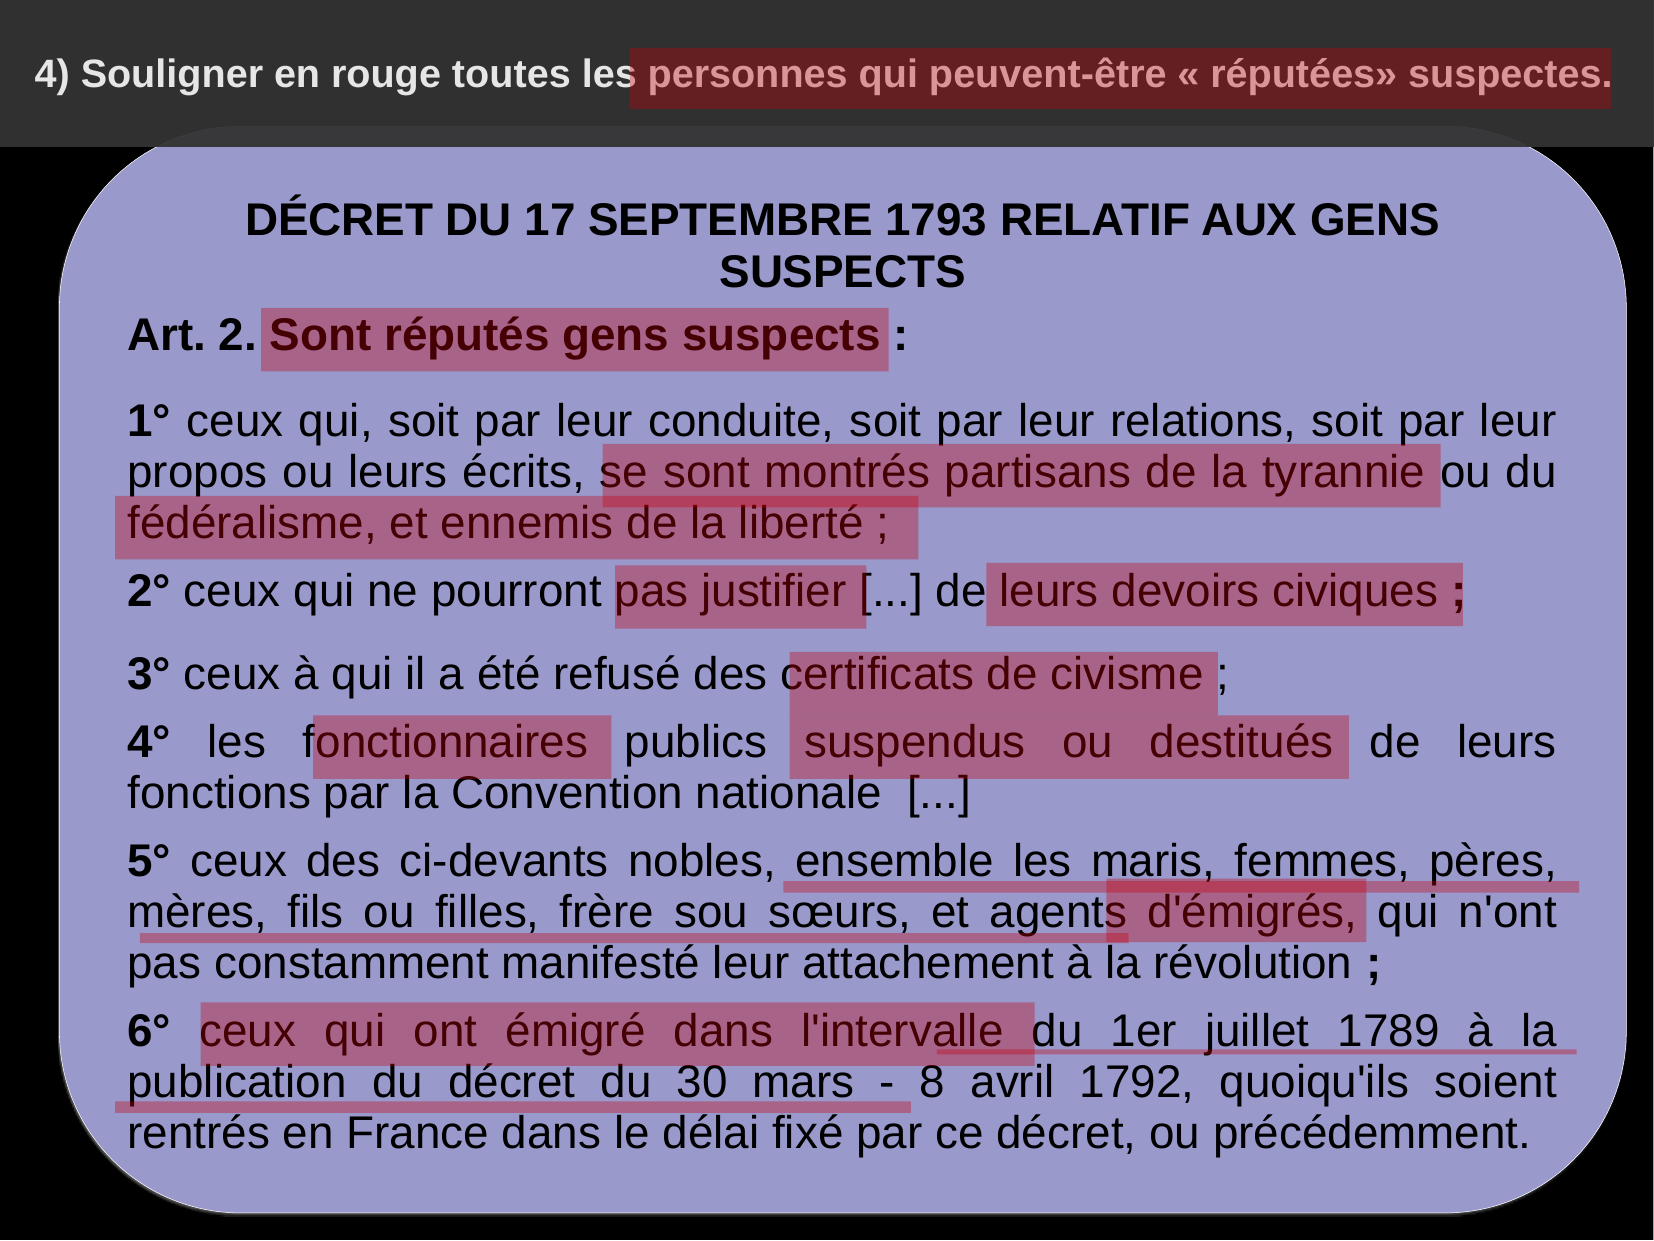

4) Souligner en rouge toutes les personnes qui peuvent-être « réputées» suspectes.
DÉCRET DU 17 SEPTEMBRE 1793 RELATIF AUX GENS SUSPECTS
Art. 2. Sont réputés gens suspects :
1° ceux qui, soit par leur conduite, soit par leur relations, soit par leur propos ou leurs écrits, se sont montrés partisans de la tyrannie ou du fédéralisme, et ennemis de la liberté ;
2° ceux qui ne pourront pas justifier [...] de leurs devoirs civiques ;
3° ceux à qui il a été refusé des certificats de civisme ;
4° les fonctionnaires publics suspendus ou destitués de leurs fonctions par la Convention nationale [...]
5° ceux des ci-devants nobles, ensemble les maris, femmes, pères, mères, fils ou filles, frère sou sœurs, et agents d'émigrés, qui n'ont pas constamment manifesté leur attachement à la révolution ;
6° ceux qui ont émigré dans l'intervalle du 1er juillet 1789 à la publication du décret du 30 mars - 8 avril 1792, quoiqu'ils soient rentrés en France dans le délai fixé par ce décret, ou précédemment.